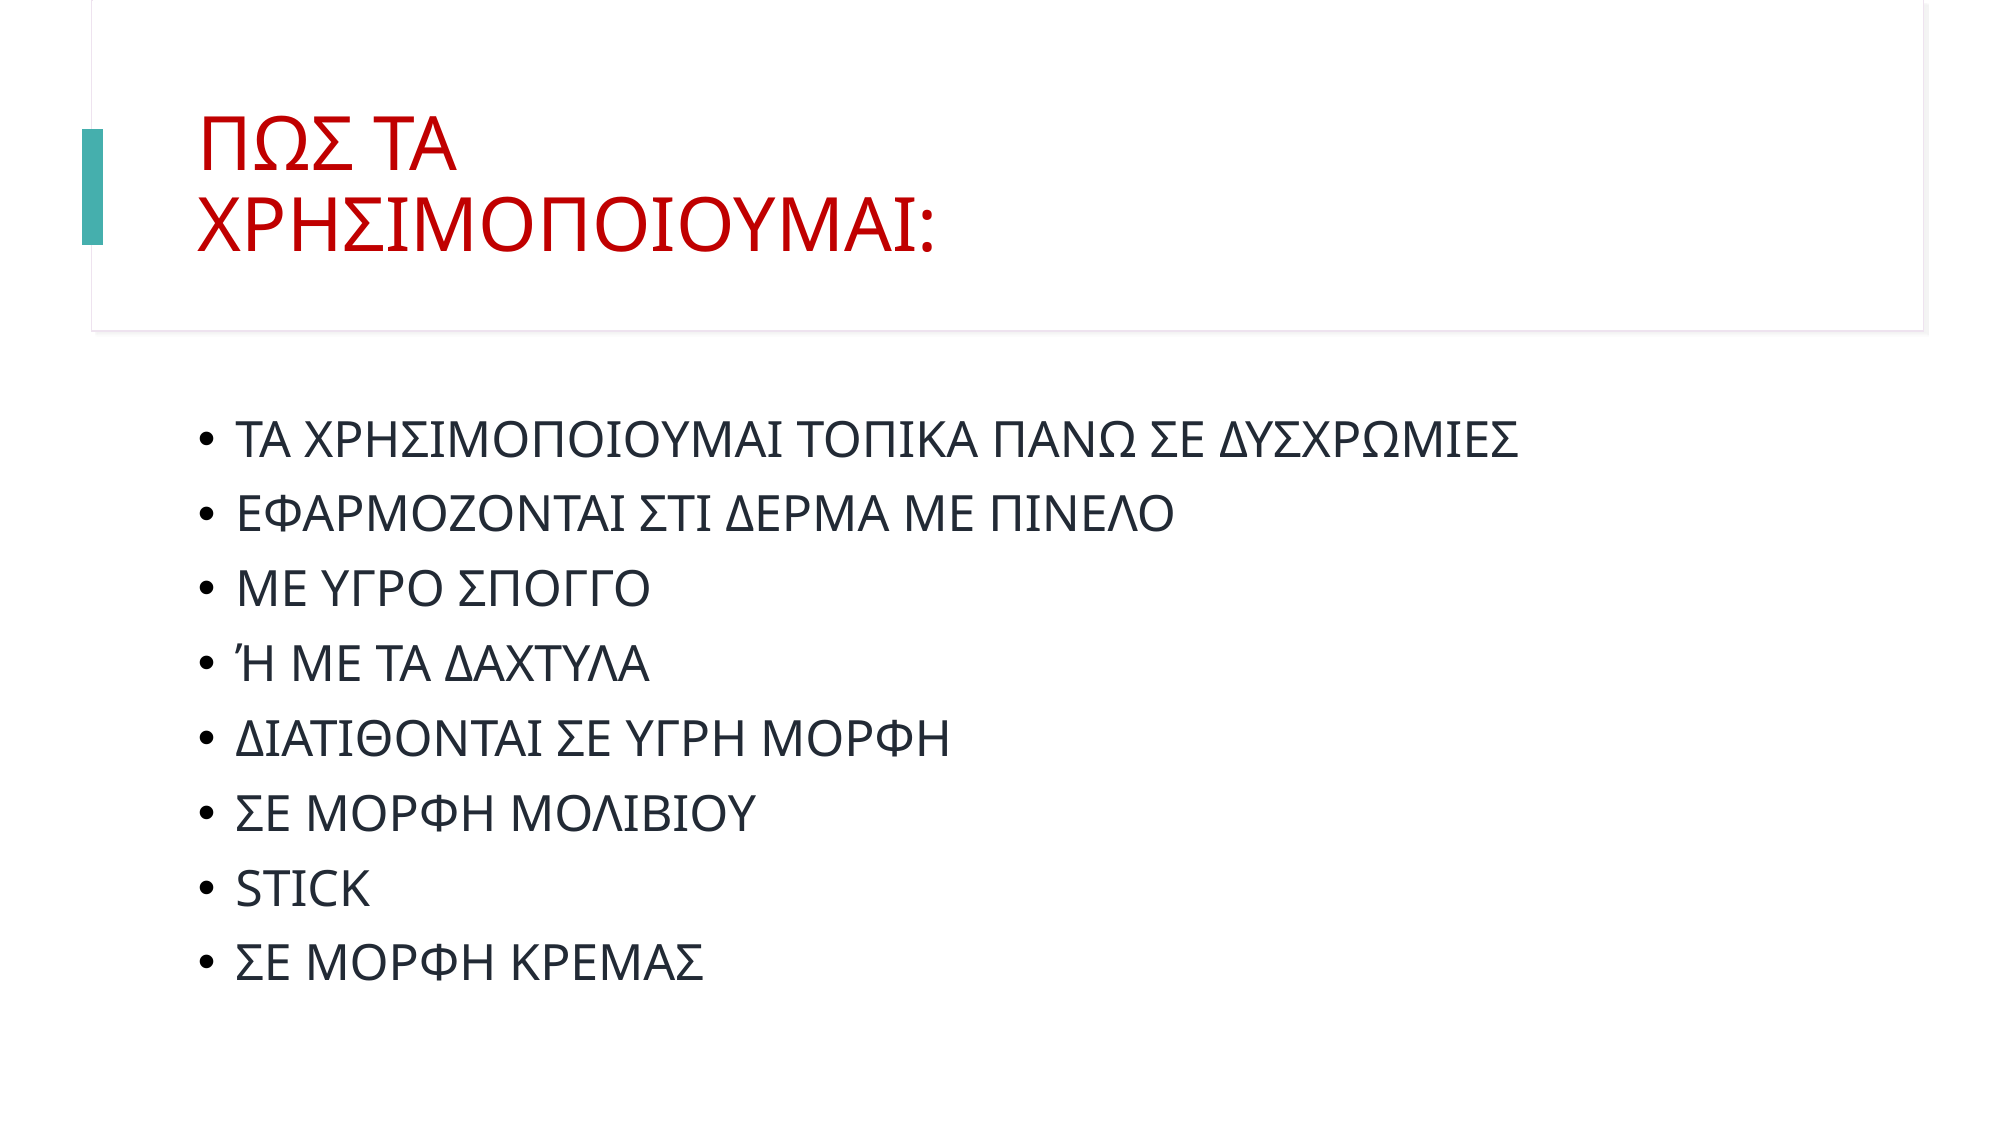

# ΠΩΣ ΤΑ ΧΡΗΣΙΜΟΠΟΙΟΥΜΑΙ:
ΤΑ ΧΡΗΣΙΜΟΠΟΙΟΥΜΑΙ ΤΟΠΙΚΑ ΠΑΝΩ ΣΕ ΔΥΣΧΡΩΜΙΕΣ
ΕΦΑΡΜΟΖΟΝΤΑΙ ΣΤΙ ΔΕΡΜΑ ΜΕ ΠΙΝΕΛΟ
ΜΕ ΥΓΡΟ ΣΠΟΓΓΟ
Ή ΜΕ ΤΑ ΔΑΧΤΥΛΑ
ΔΙΑΤΙΘΟΝΤΑΙ ΣΕ ΥΓΡΗ ΜΟΡΦΗ
ΣΕ ΜΟΡΦΗ ΜΟΛΙΒΙΟΥ
STICK
ΣΕ ΜΟΡΦΗ ΚΡΕΜΑΣ